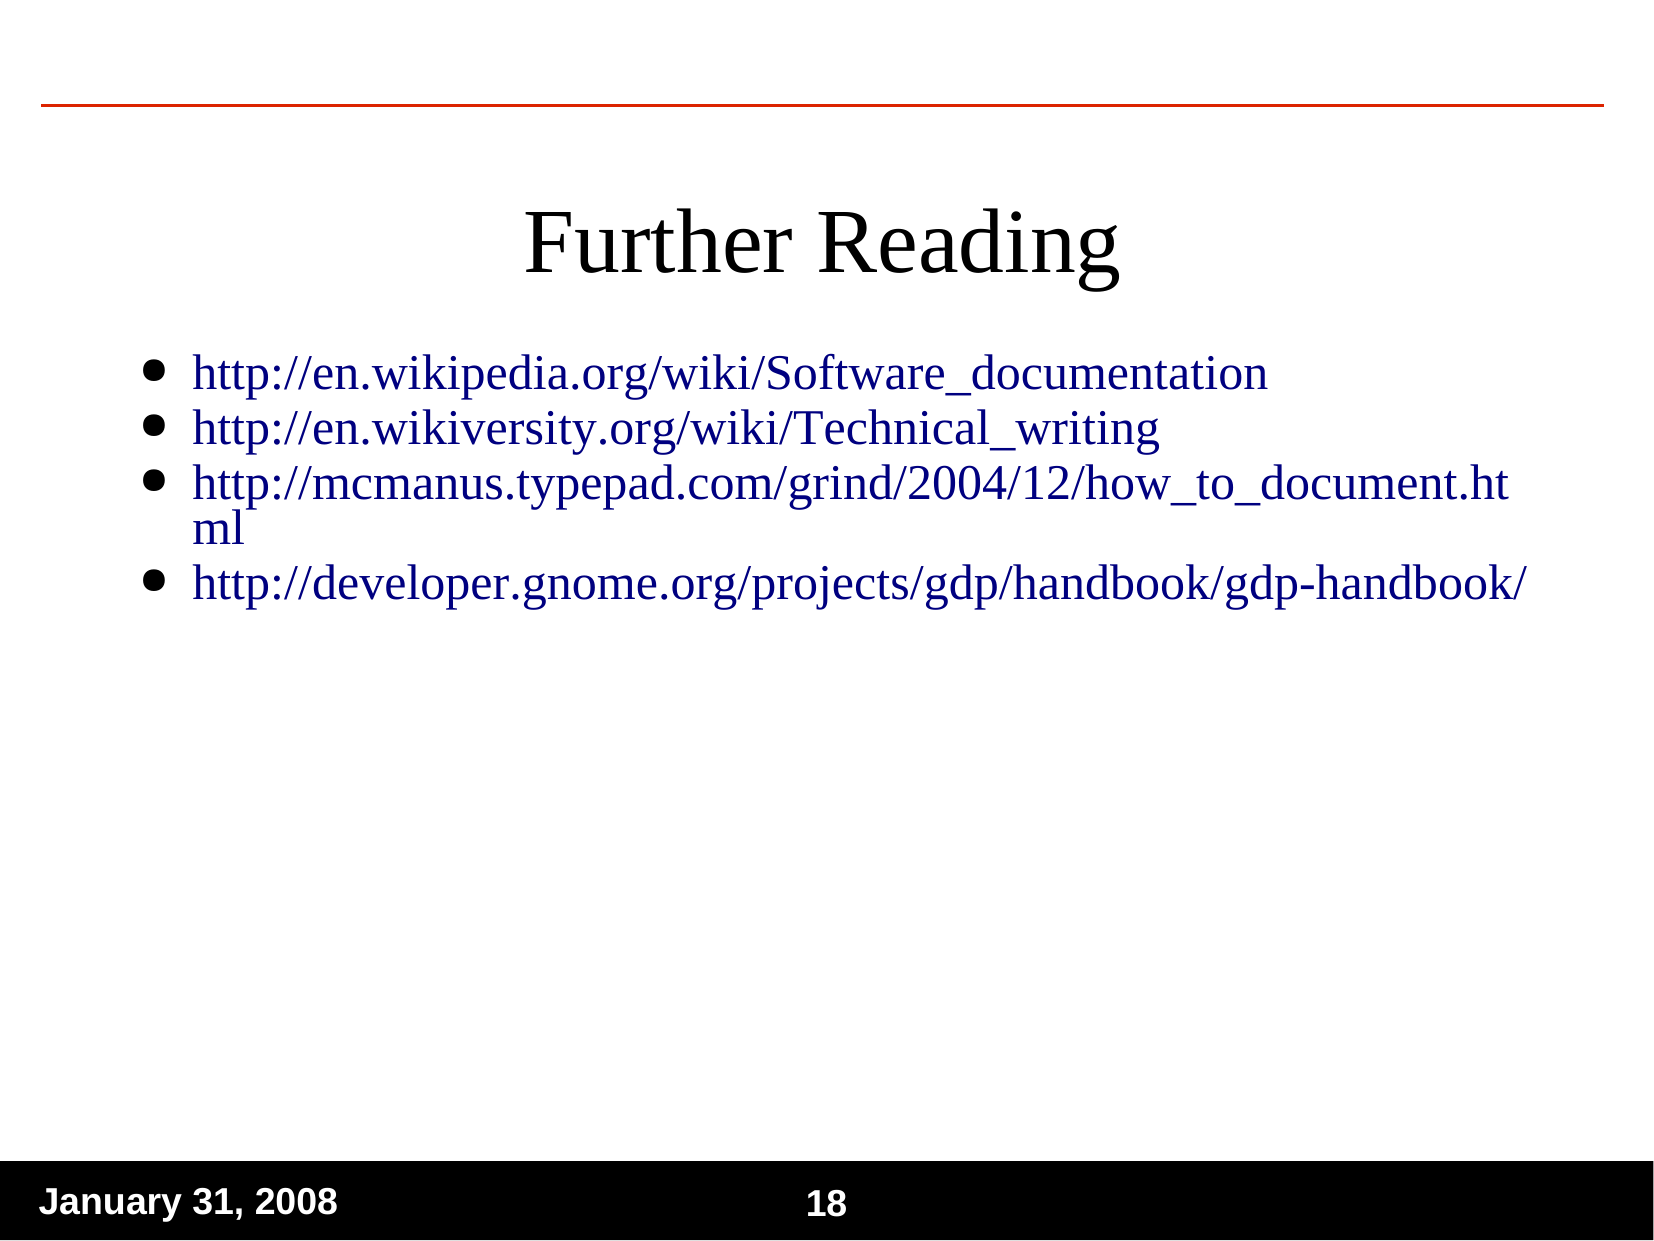

# Further Reading
http://en.wikipedia.org/wiki/Software_documentation
http://en.wikiversity.org/wiki/Technical_writing
http://mcmanus.typepad.com/grind/2004/12/how_to_document.html
http://developer.gnome.org/projects/gdp/handbook/gdp-handbook/